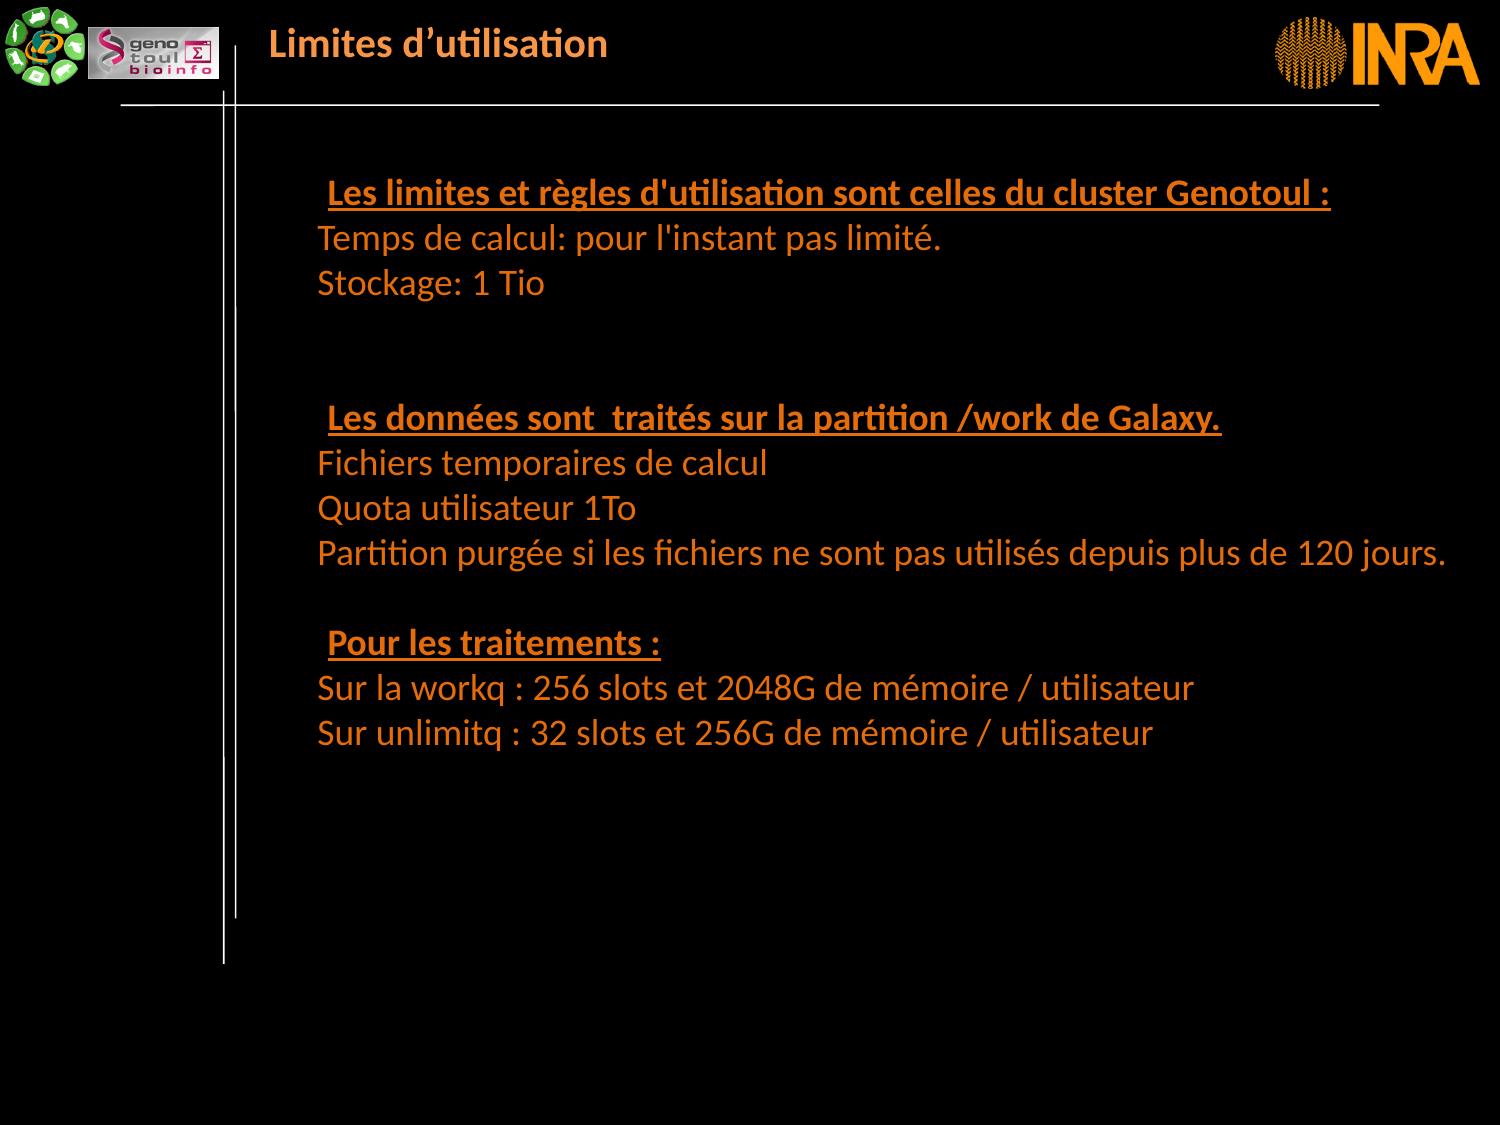

Limites d’utilisation
Les limites et règles d'utilisation sont celles du cluster Genotoul :
Temps de calcul: pour l'instant pas limité.
Stockage: 1 Tio
Les données sont traités sur la partition /work de Galaxy.
Fichiers temporaires de calcul
Quota utilisateur 1To
Partition purgée si les fichiers ne sont pas utilisés depuis plus de 120 jours.
Pour les traitements :
Sur la workq : 256 slots et 2048G de mémoire / utilisateur
Sur unlimitq : 32 slots et 256G de mémoire / utilisateur